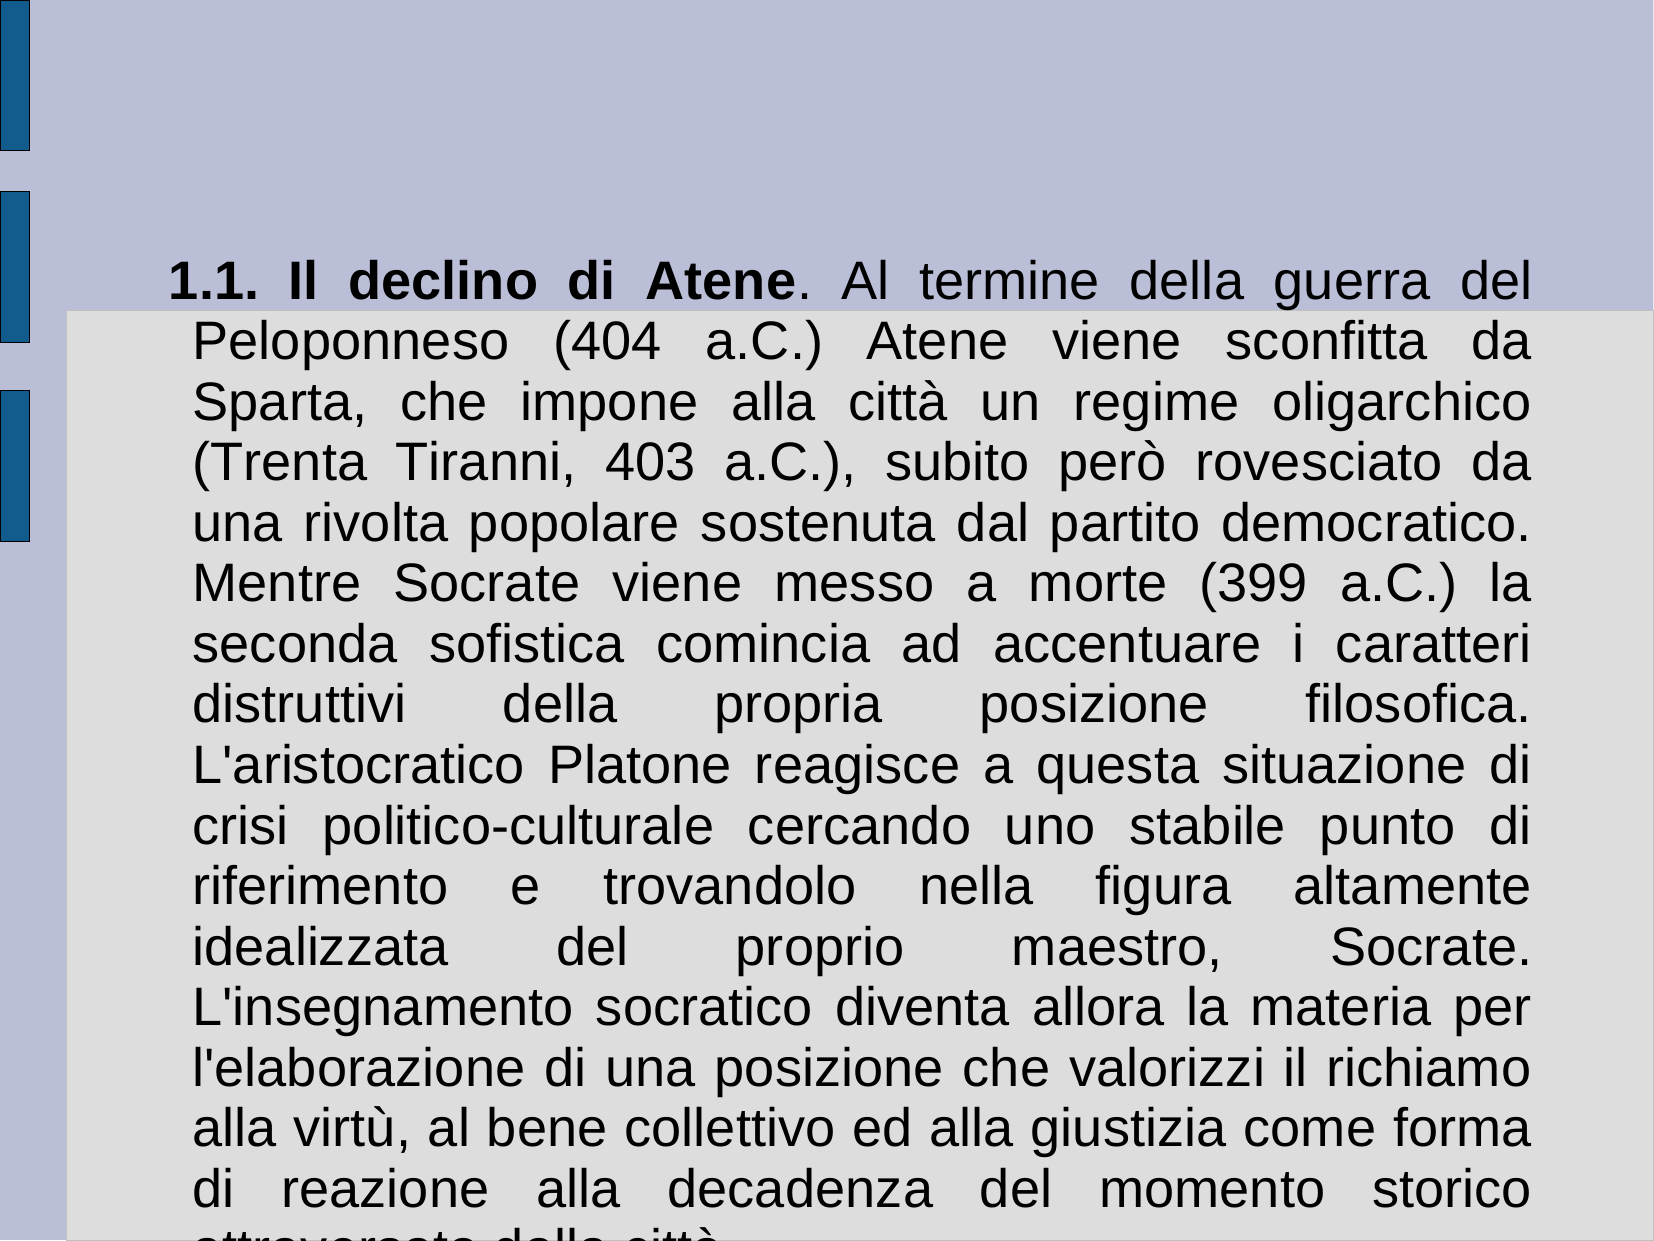

#
 1.1. Il declino di Atene. Al termine della guerra del Peloponneso (404 a.C.) Atene viene sconfitta da Sparta, che impone alla città un regime oligarchico (Trenta Tiranni, 403 a.C.), subito però rovesciato da una rivolta popolare sostenuta dal partito democratico. Mentre Socrate viene messo a morte (399 a.C.) la seconda sofistica comincia ad accentuare i caratteri distruttivi della propria posizione filosofica. L'aristocratico Platone reagisce a questa situazione di crisi politico-culturale cercando uno stabile punto di riferimento e trovandolo nella figura altamente idealizzata del proprio maestro, Socrate. L'insegnamento socratico diventa allora la materia per l'elaborazione di una posizione che valorizzi il richiamo alla virtù, al bene collettivo ed alla giustizia come forma di reazione alla decadenza del momento storico attraversato dalla città.